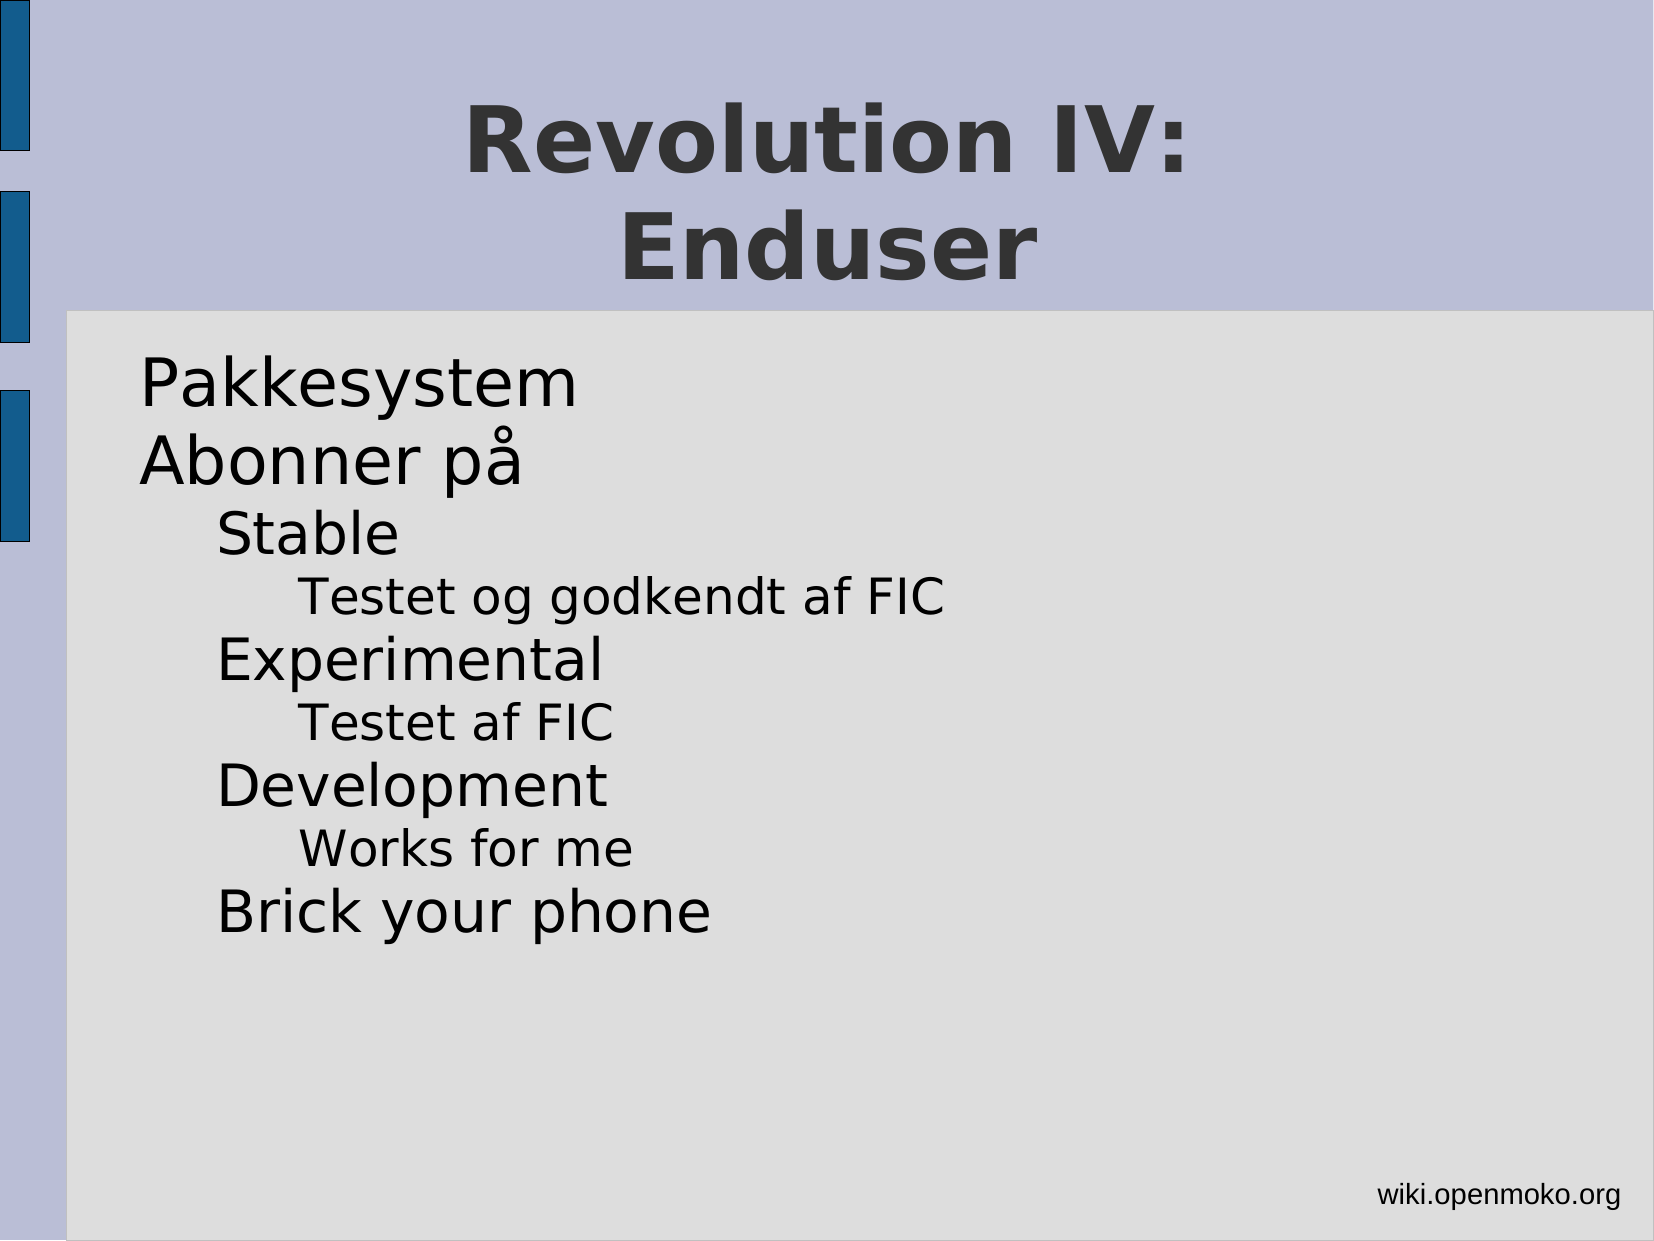

# Revolution IV: Enduser
Pakkesystem
Abonner på
Stable
Testet og godkendt af FIC
Experimental
Testet af FIC
Development
Works for me
Brick your phone